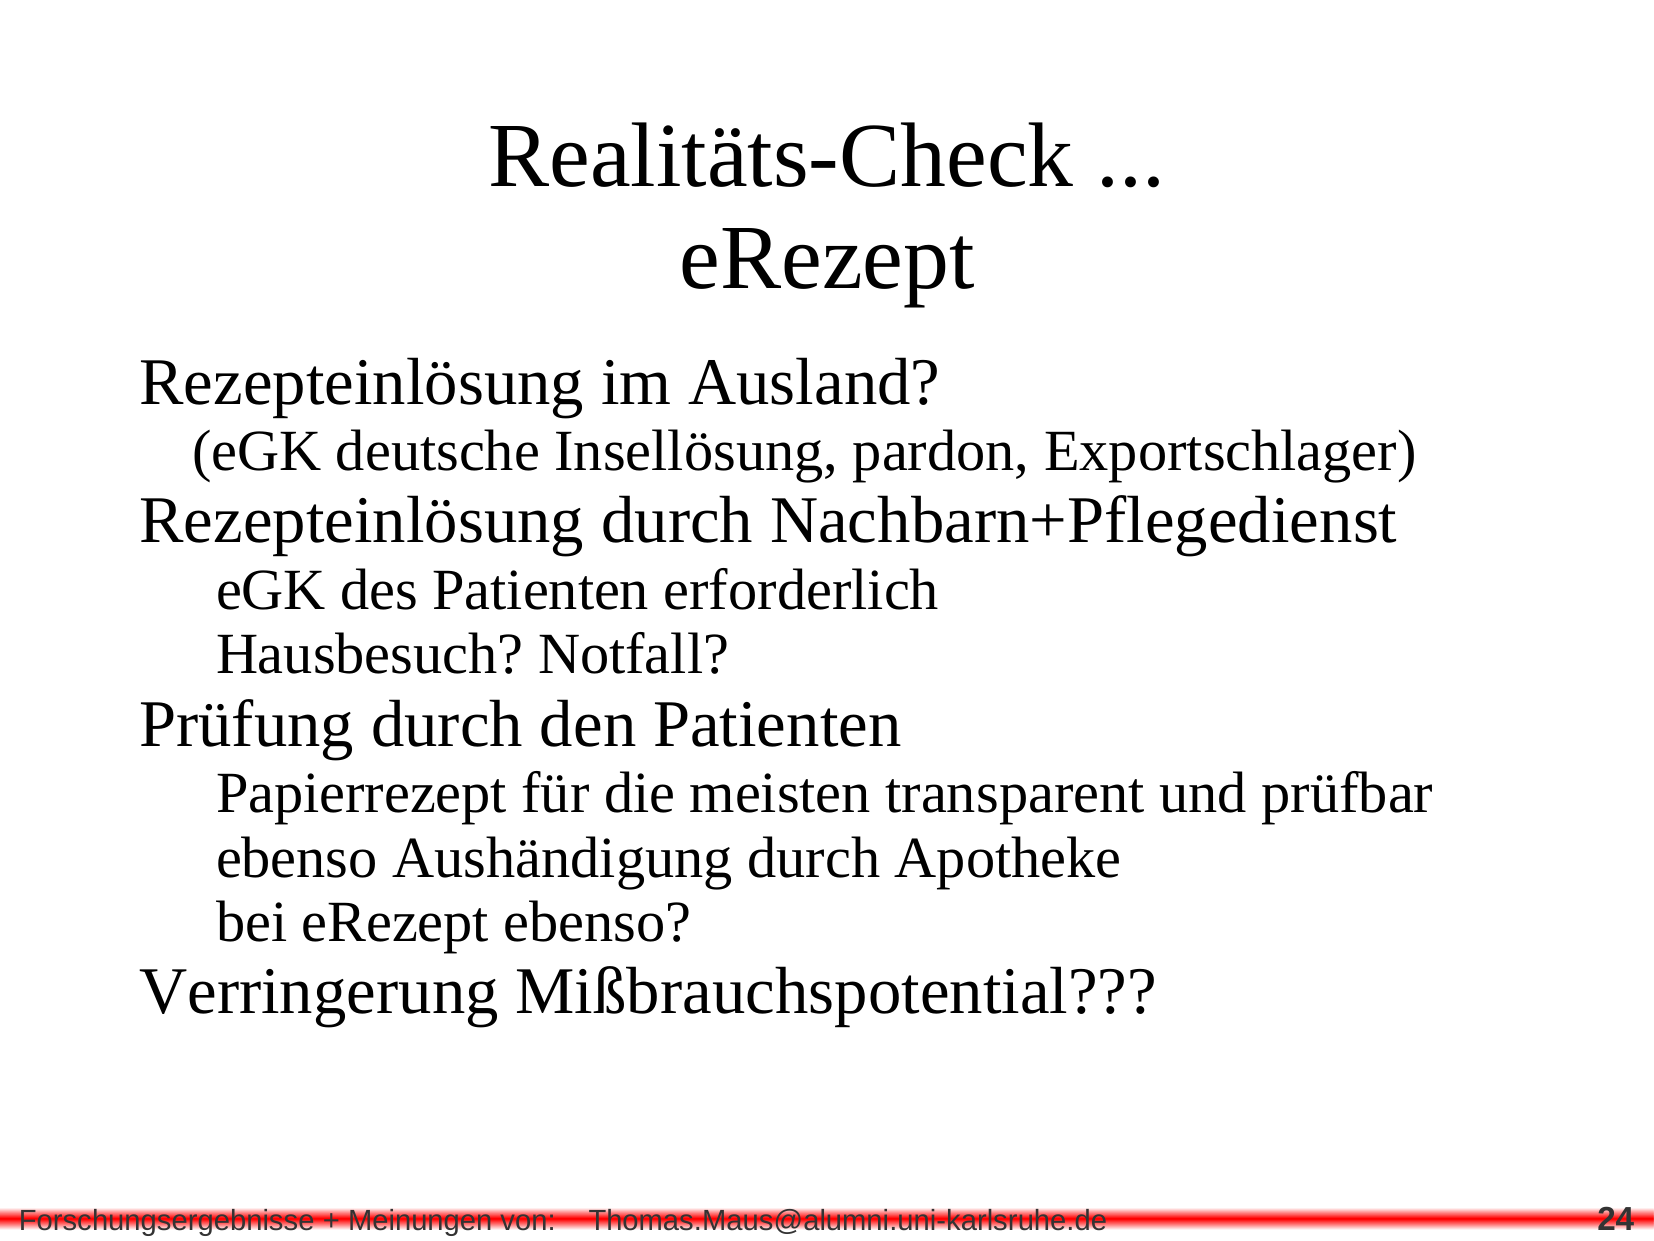

# Realitäts-Check ... eRezept
Rezepteinlösung im Ausland?
(eGK deutsche Insellösung, pardon, Exportschlager)
Rezepteinlösung durch Nachbarn+Pflegedienst
eGK des Patienten erforderlich
Hausbesuch? Notfall?
Prüfung durch den Patienten
Papierrezept für die meisten transparent und prüfbar
ebenso Aushändigung durch Apotheke
bei eRezept ebenso?
Verringerung Mißbrauchspotential???